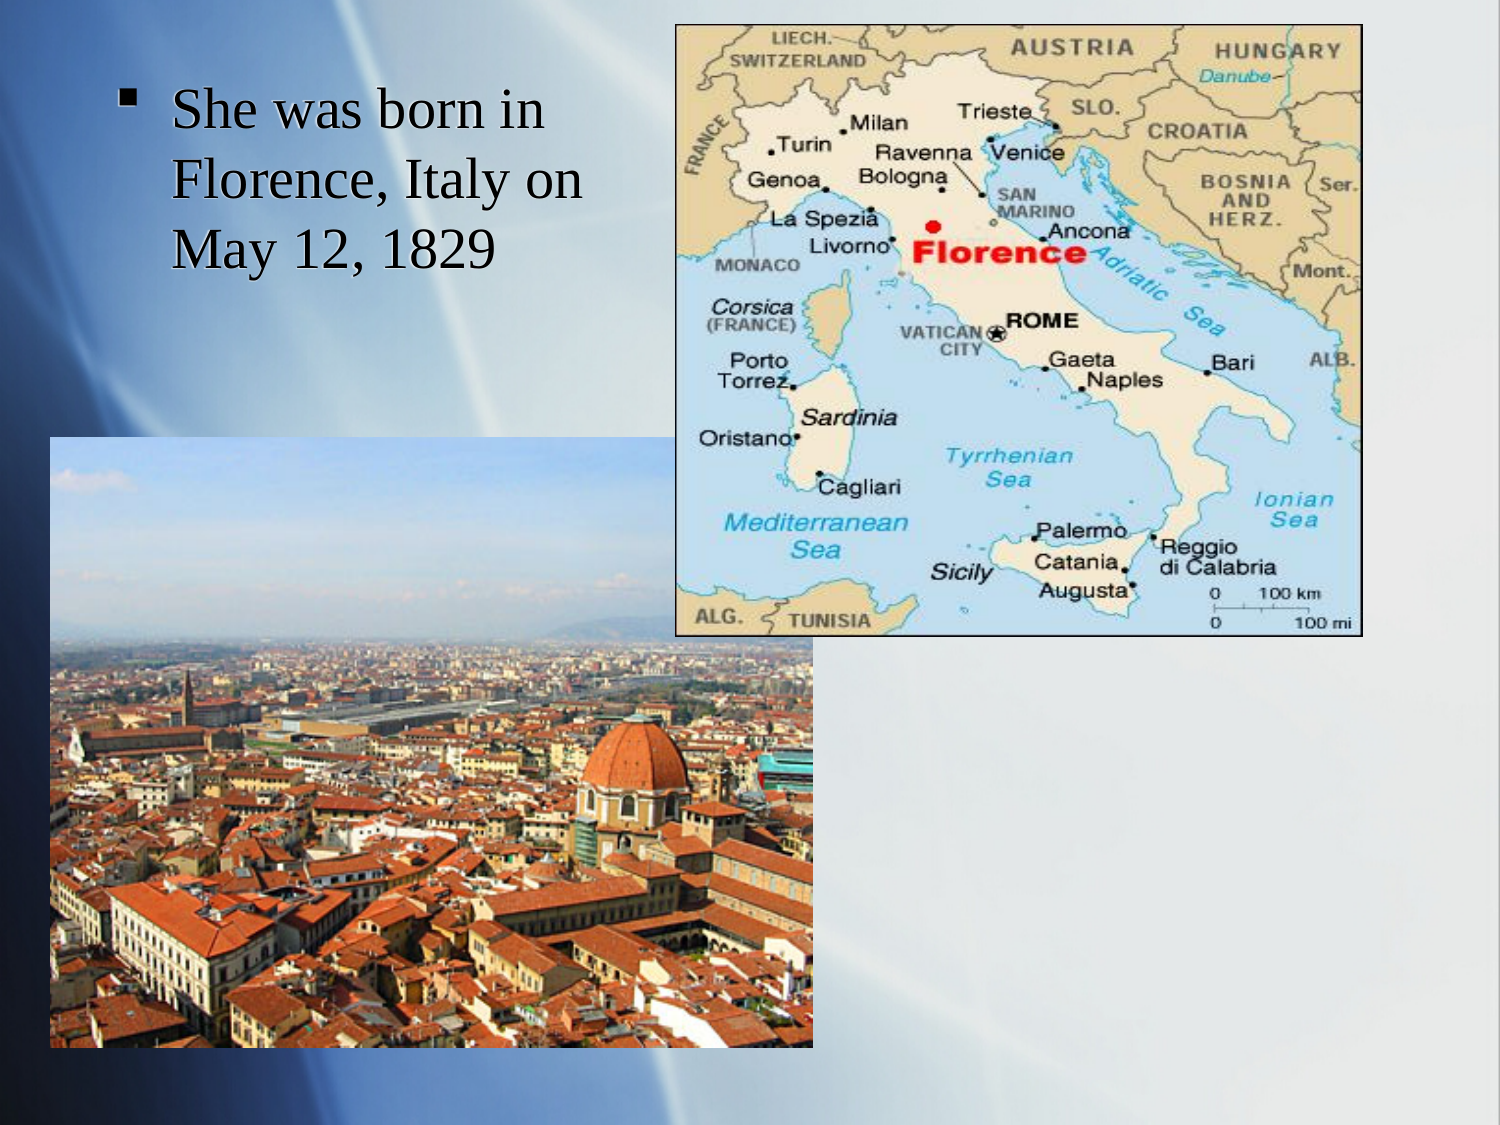

# She was born in Florence, Italy on May 12, 1829